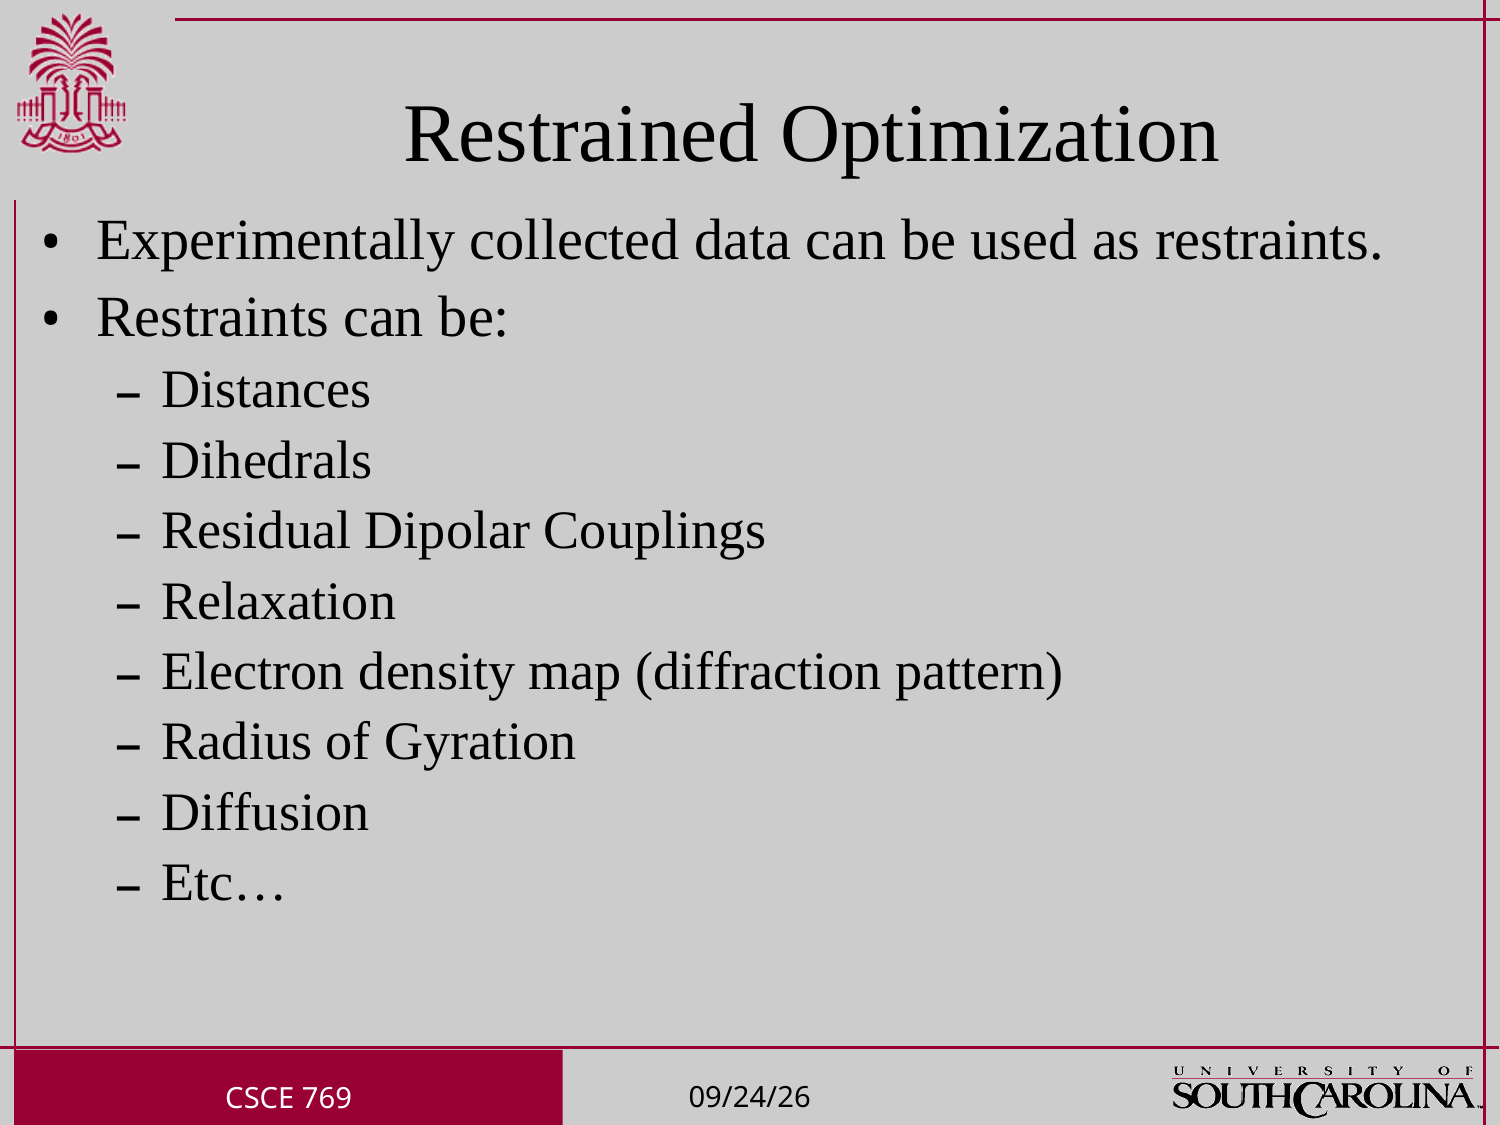

# Restrained Optimization
Experimentally collected data can be used as restraints.
Restraints can be:
Distances
Dihedrals
Residual Dipolar Couplings
Relaxation
Electron density map (diffraction pattern)
Radius of Gyration
Diffusion
Etc…